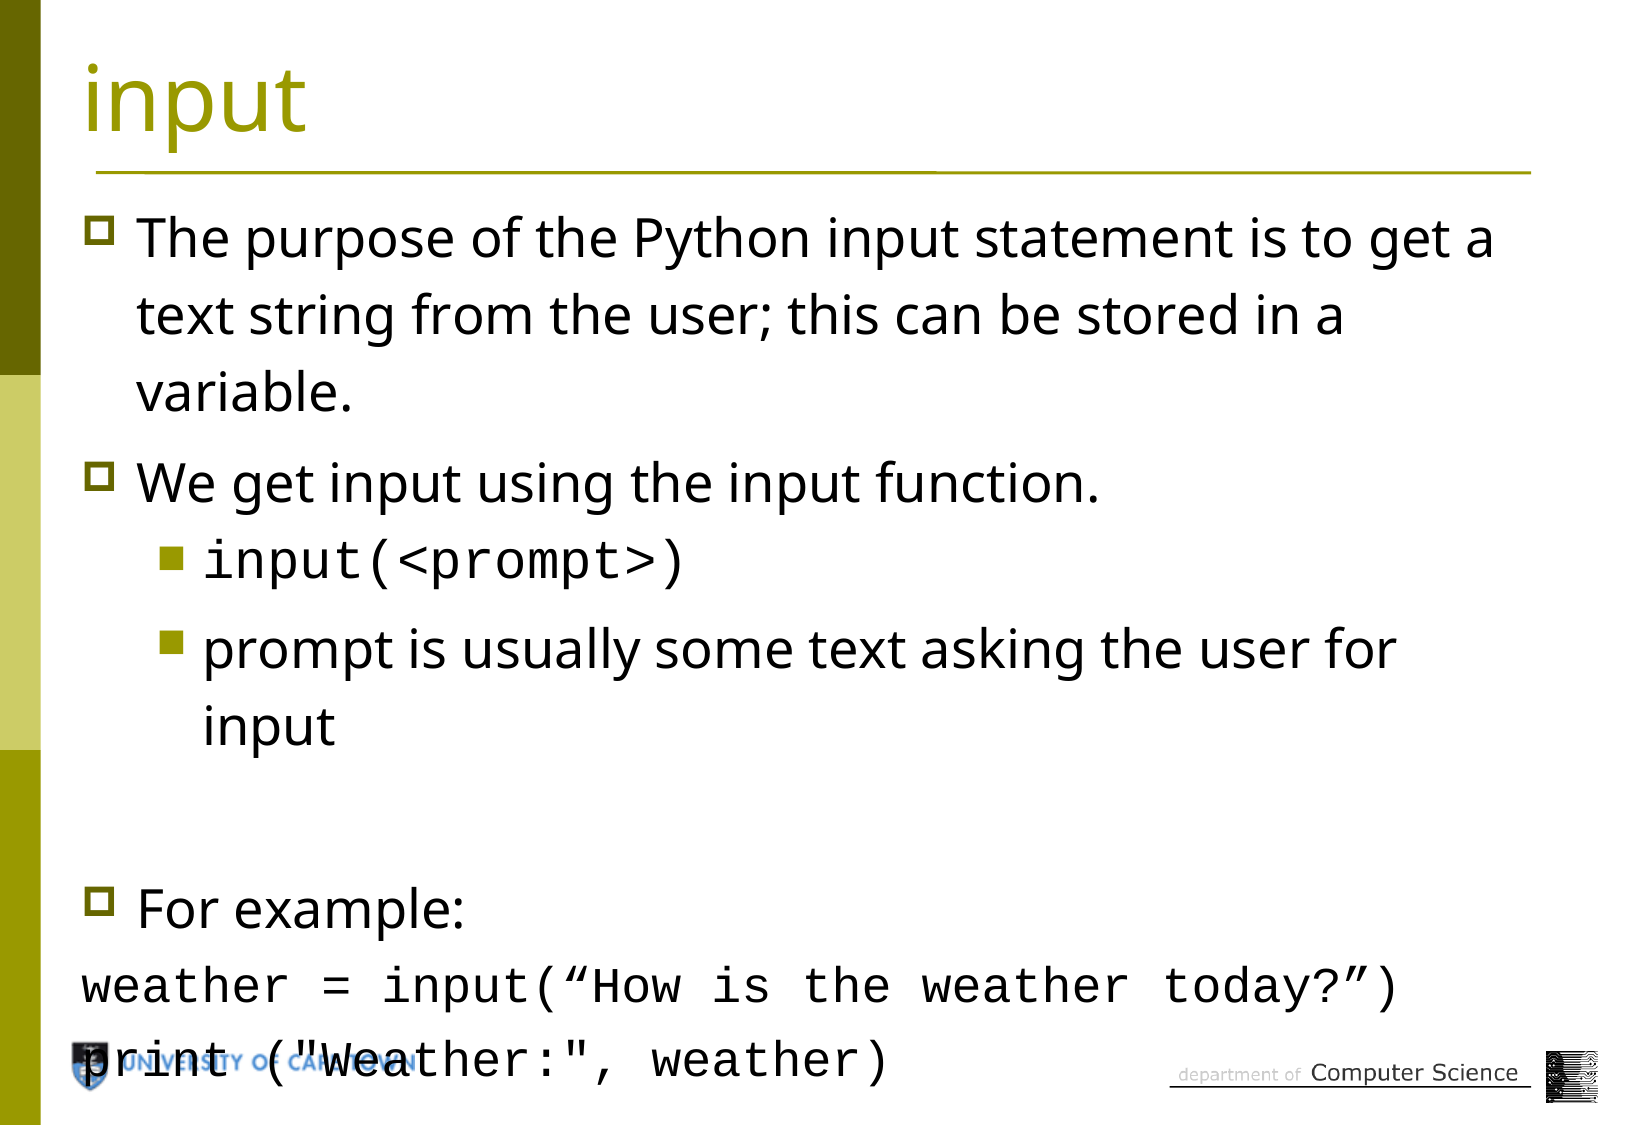

# input
The purpose of the Python input statement is to get a text string from the user; this can be stored in a variable.
We get input using the input function.
input(<prompt>)
prompt is usually some text asking the user for input
For example:
weather = input(“How is the weather today?”)
print ("Weather:", weather)